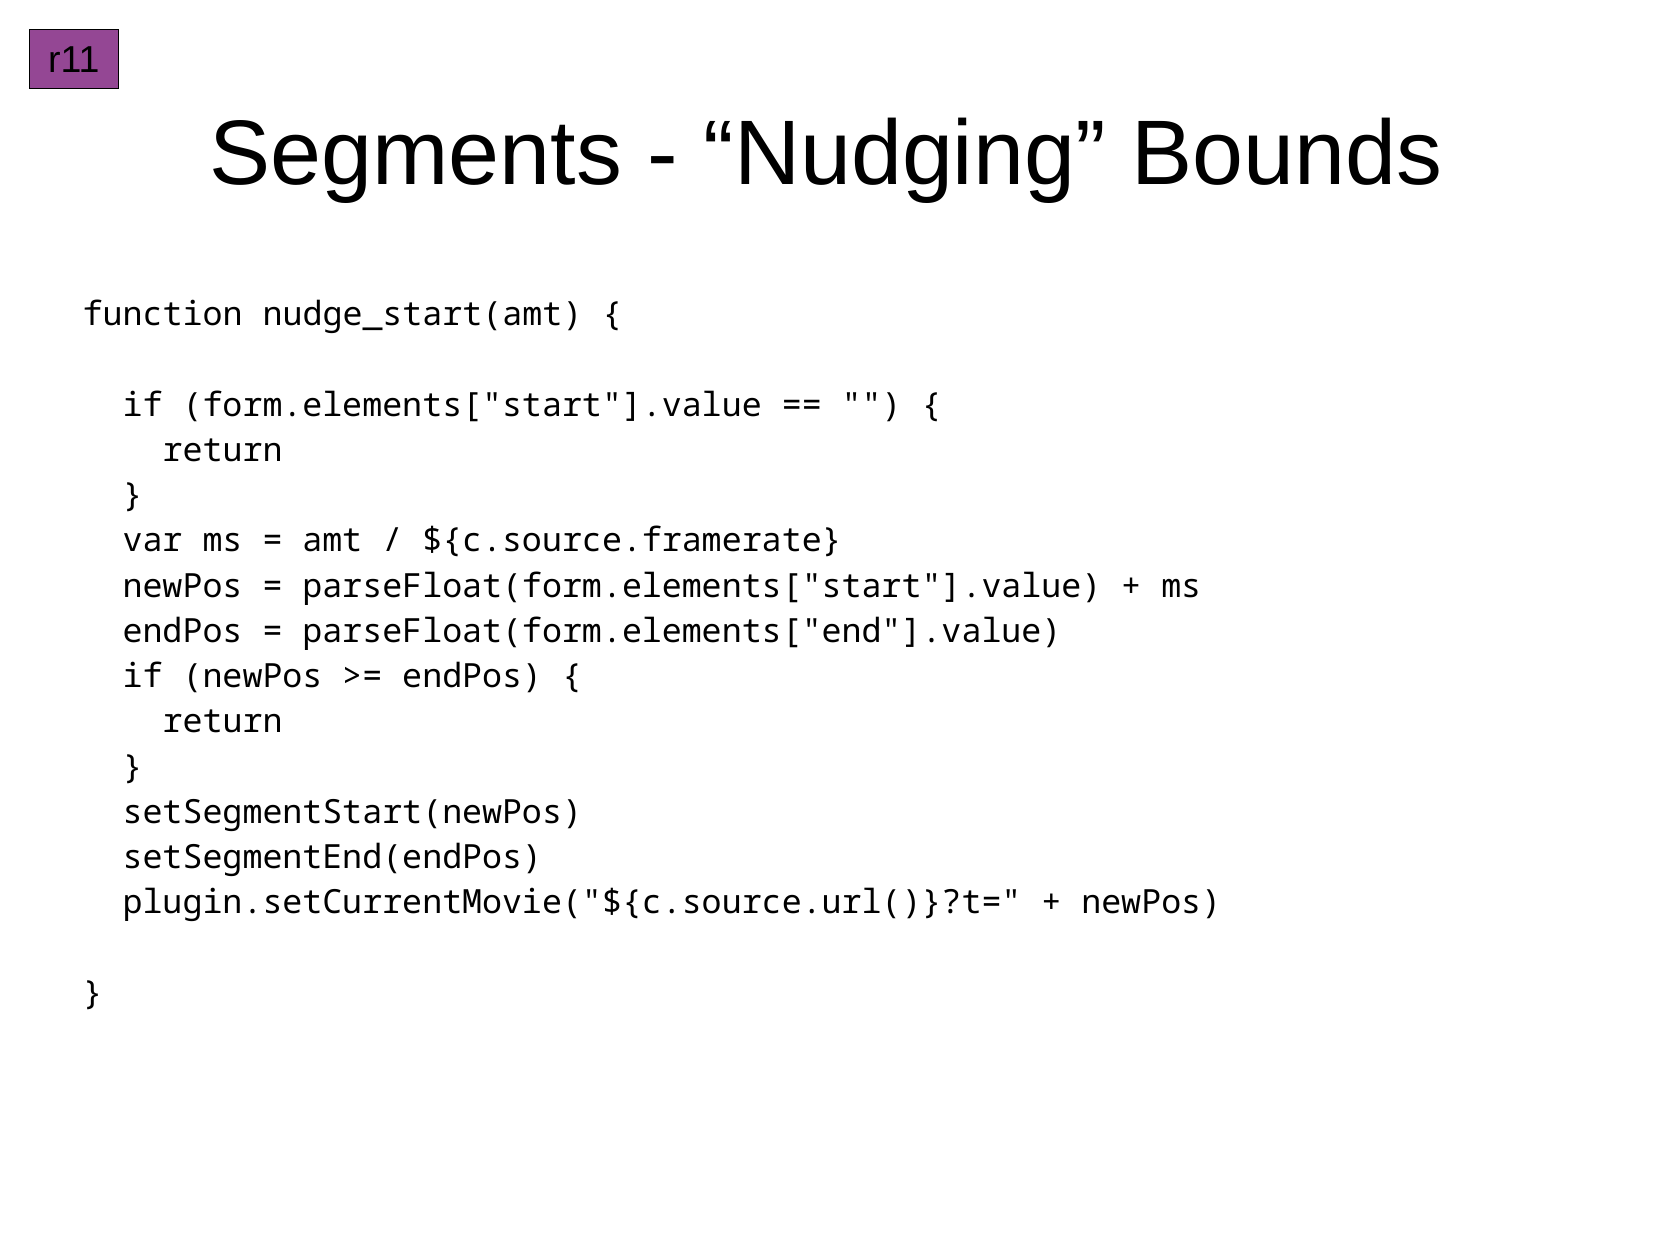

r11
# Segments - “Nudging” Bounds
function nudge_start(amt) {
 if (form.elements["start"].value == "") {
 return
 }
 var ms = amt / ${c.source.framerate}
 newPos = parseFloat(form.elements["start"].value) + ms
 endPos = parseFloat(form.elements["end"].value)
 if (newPos >= endPos) {
 return
 }
 setSegmentStart(newPos)
 setSegmentEnd(endPos)
 plugin.setCurrentMovie("${c.source.url()}?t=" + newPos)
}